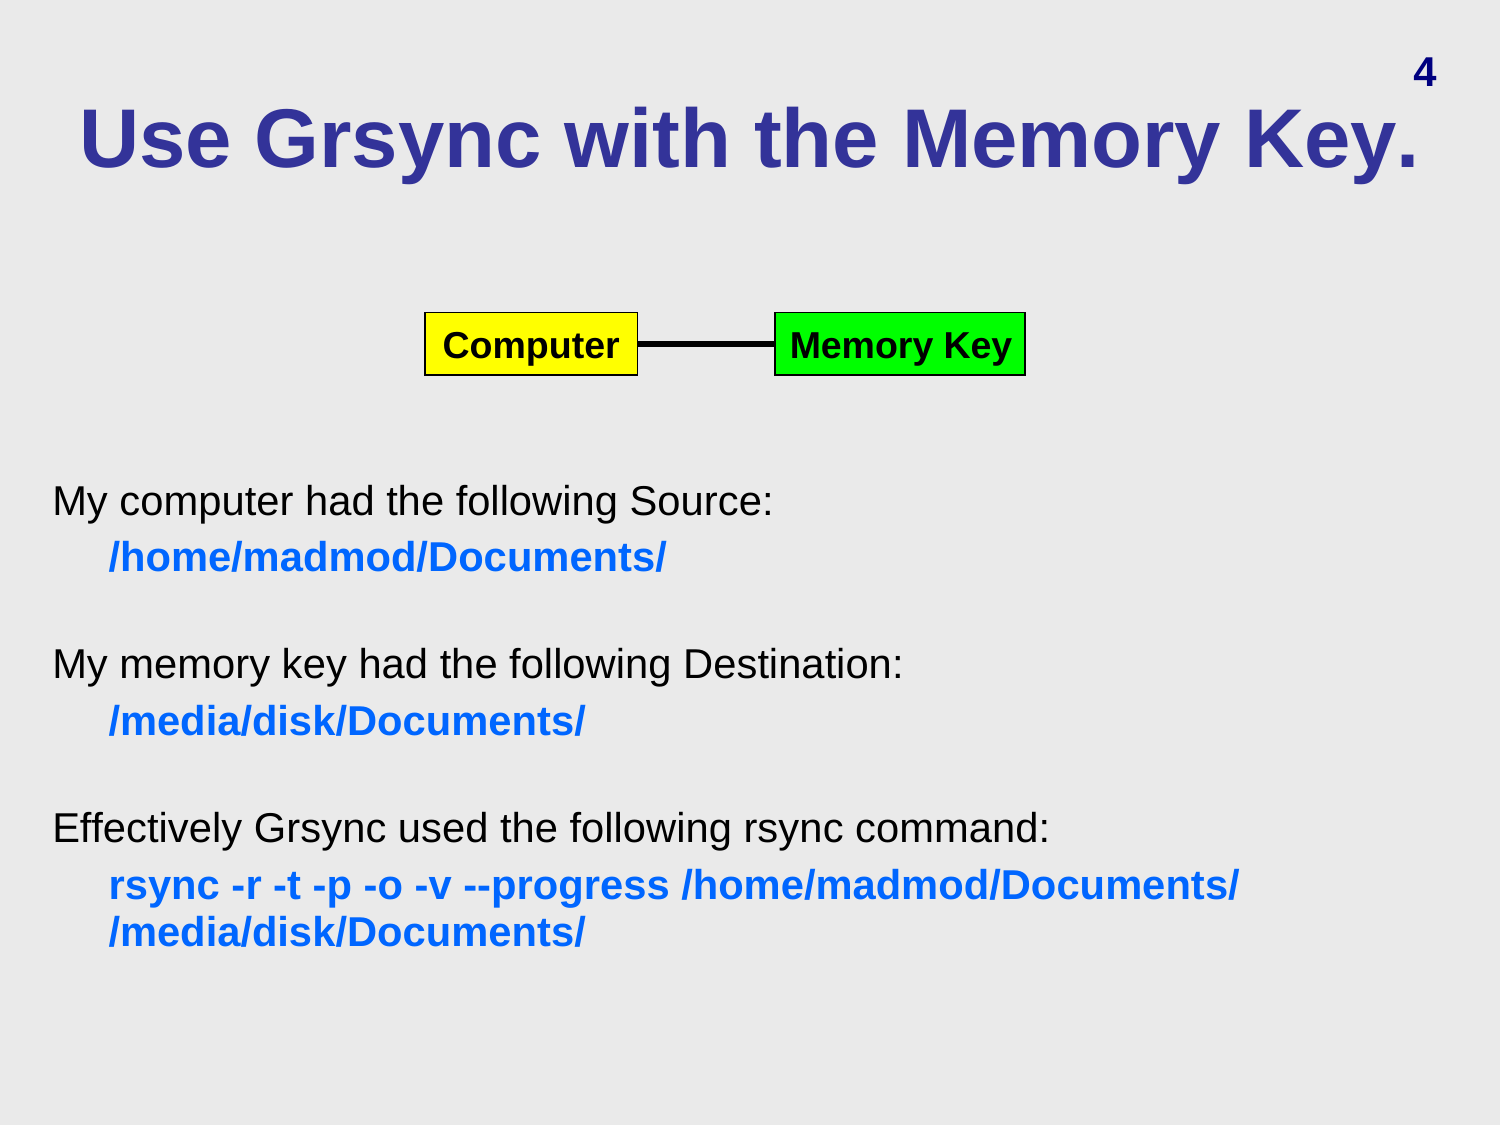

4
# Use Grsync with the Memory Key.
My computer had the following Source:
	/home/madmod/Documents/
My memory key had the following Destination:
	/media/disk/Documents/
Effectively Grsync used the following rsync command:
	rsync -r -t -p -o -v --progress /home/madmod/Documents/ /media/disk/Documents/
Computer
Memory Key